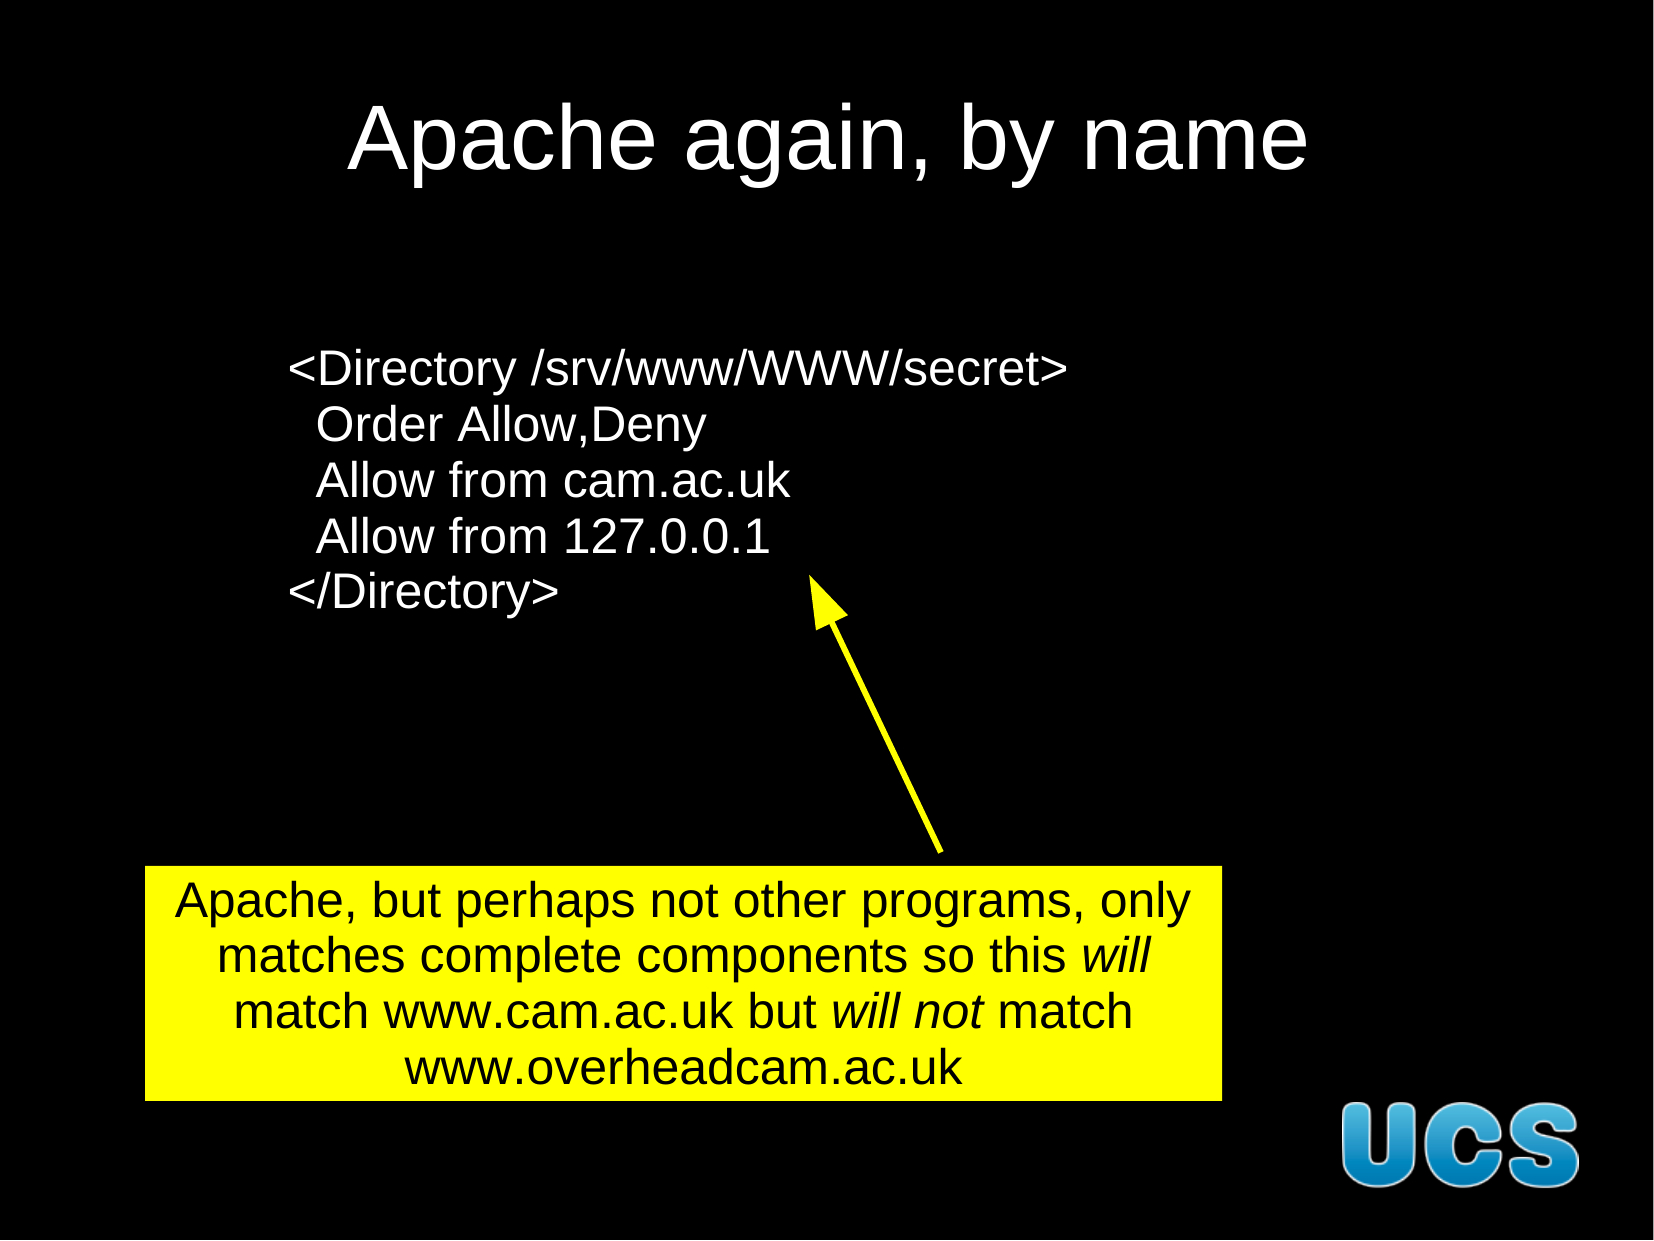

# Apache again, by name
<Directory /srv/www/WWW/secret>
 Order Allow,Deny
 Allow from cam.ac.uk
 Allow from 127.0.0.1
</Directory>
Apache, but perhaps not other programs, only matches complete components so this will match www.cam.ac.uk but will not match www.overheadcam.ac.uk